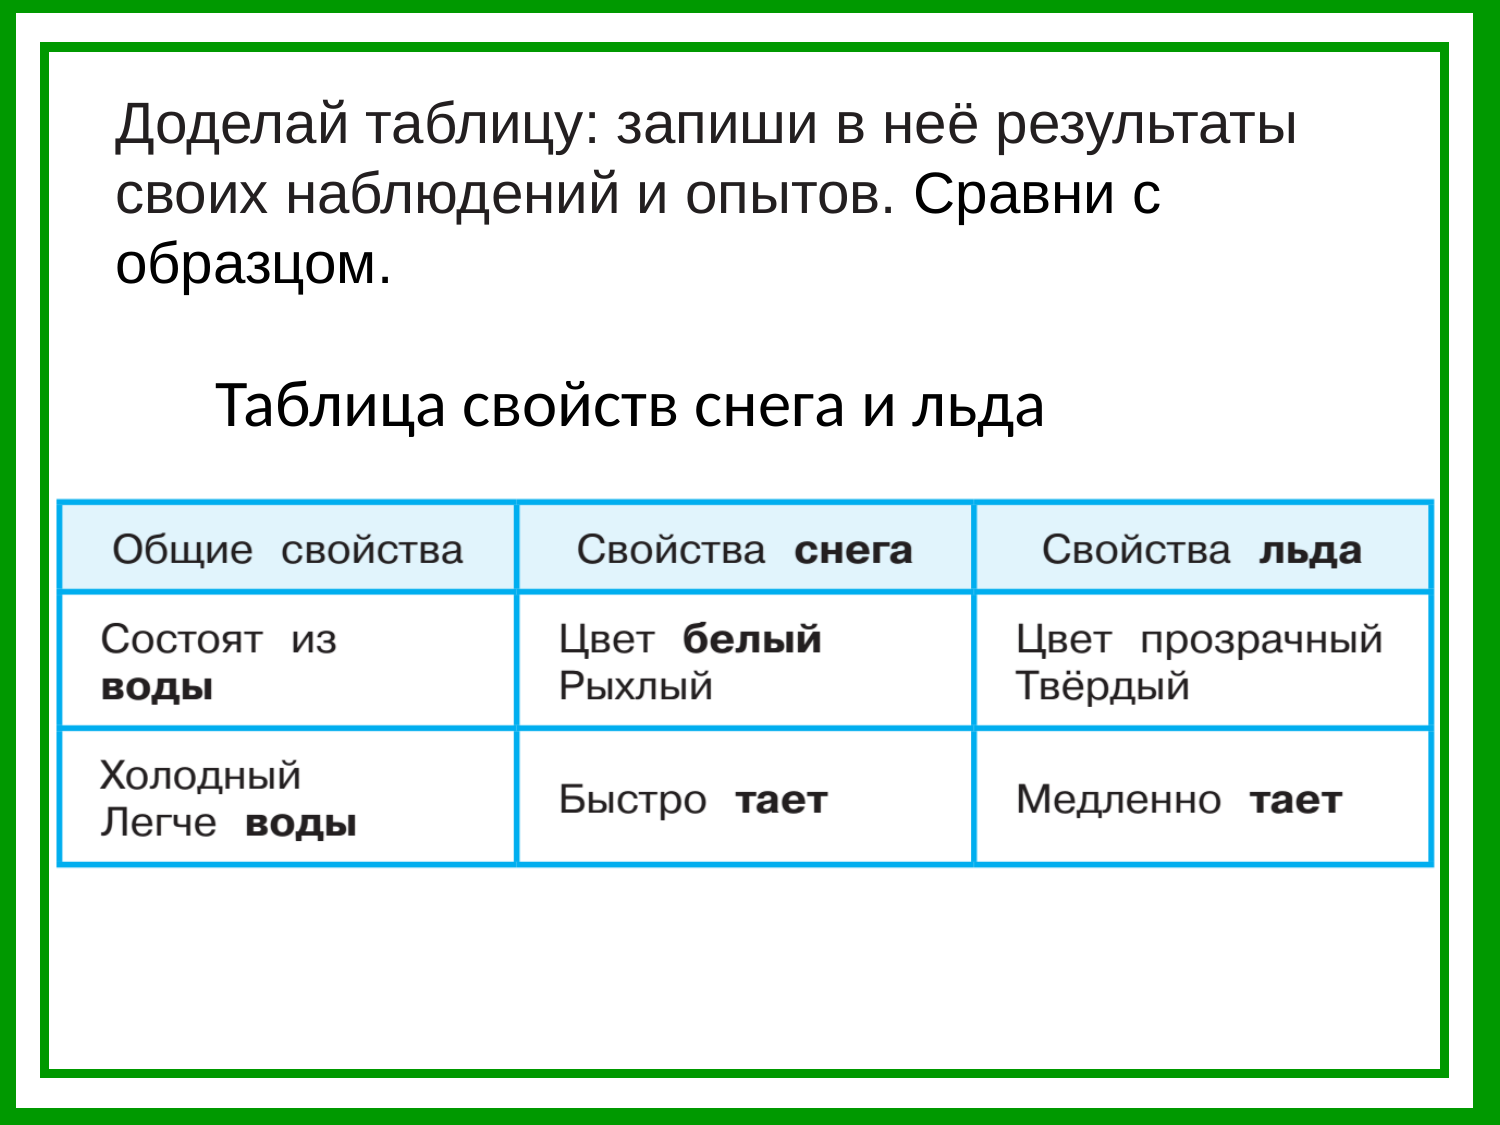

Доделай таблицу: запиши в неё результаты
своих наблюдений и опытов. Сравни с образцом.
Таблица свойств снега и льда